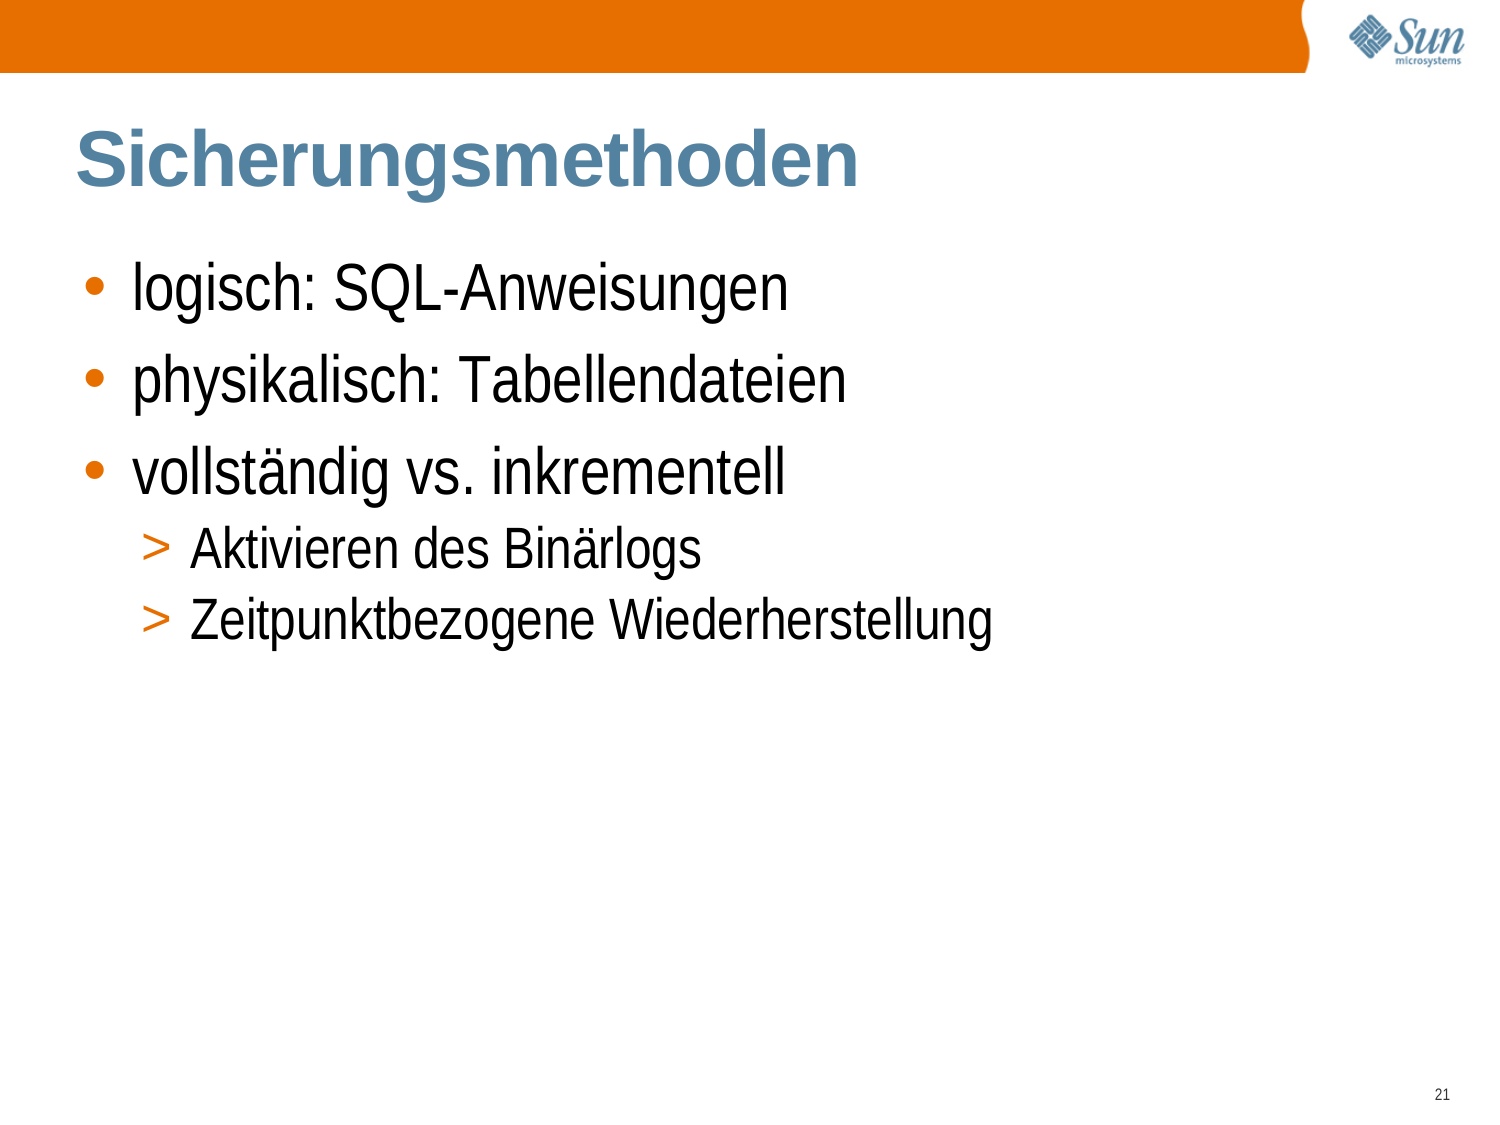

# Sicherungsmethoden
logisch: SQL-Anweisungen
physikalisch: Tabellendateien
vollständig vs. inkrementell
Aktivieren des Binärlogs
Zeitpunktbezogene Wiederherstellung